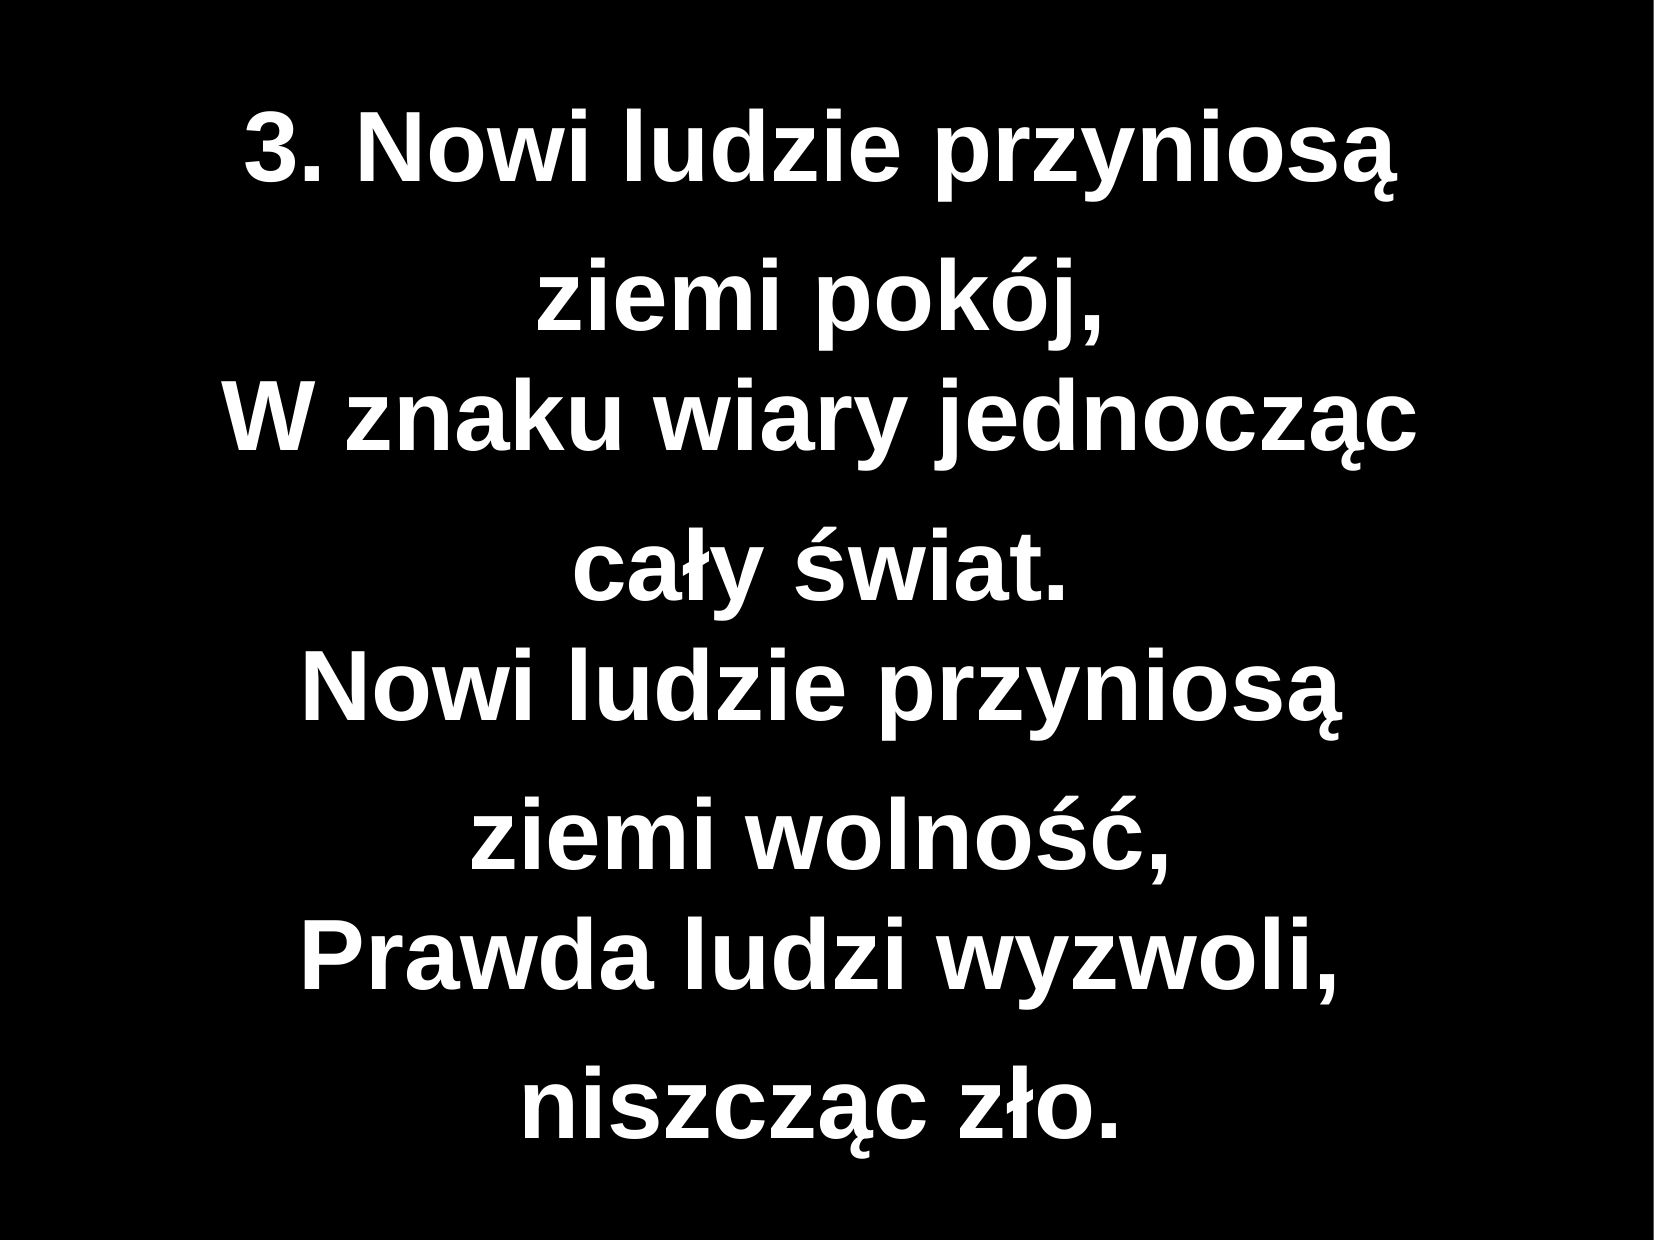

# 3. Nowi ludzie przyniosą
ziemi pokój,
W znaku wiary jednocząc
cały świat.
Nowi ludzie przyniosą
ziemi wolność,
Prawda ludzi wyzwoli,
niszcząc zło.